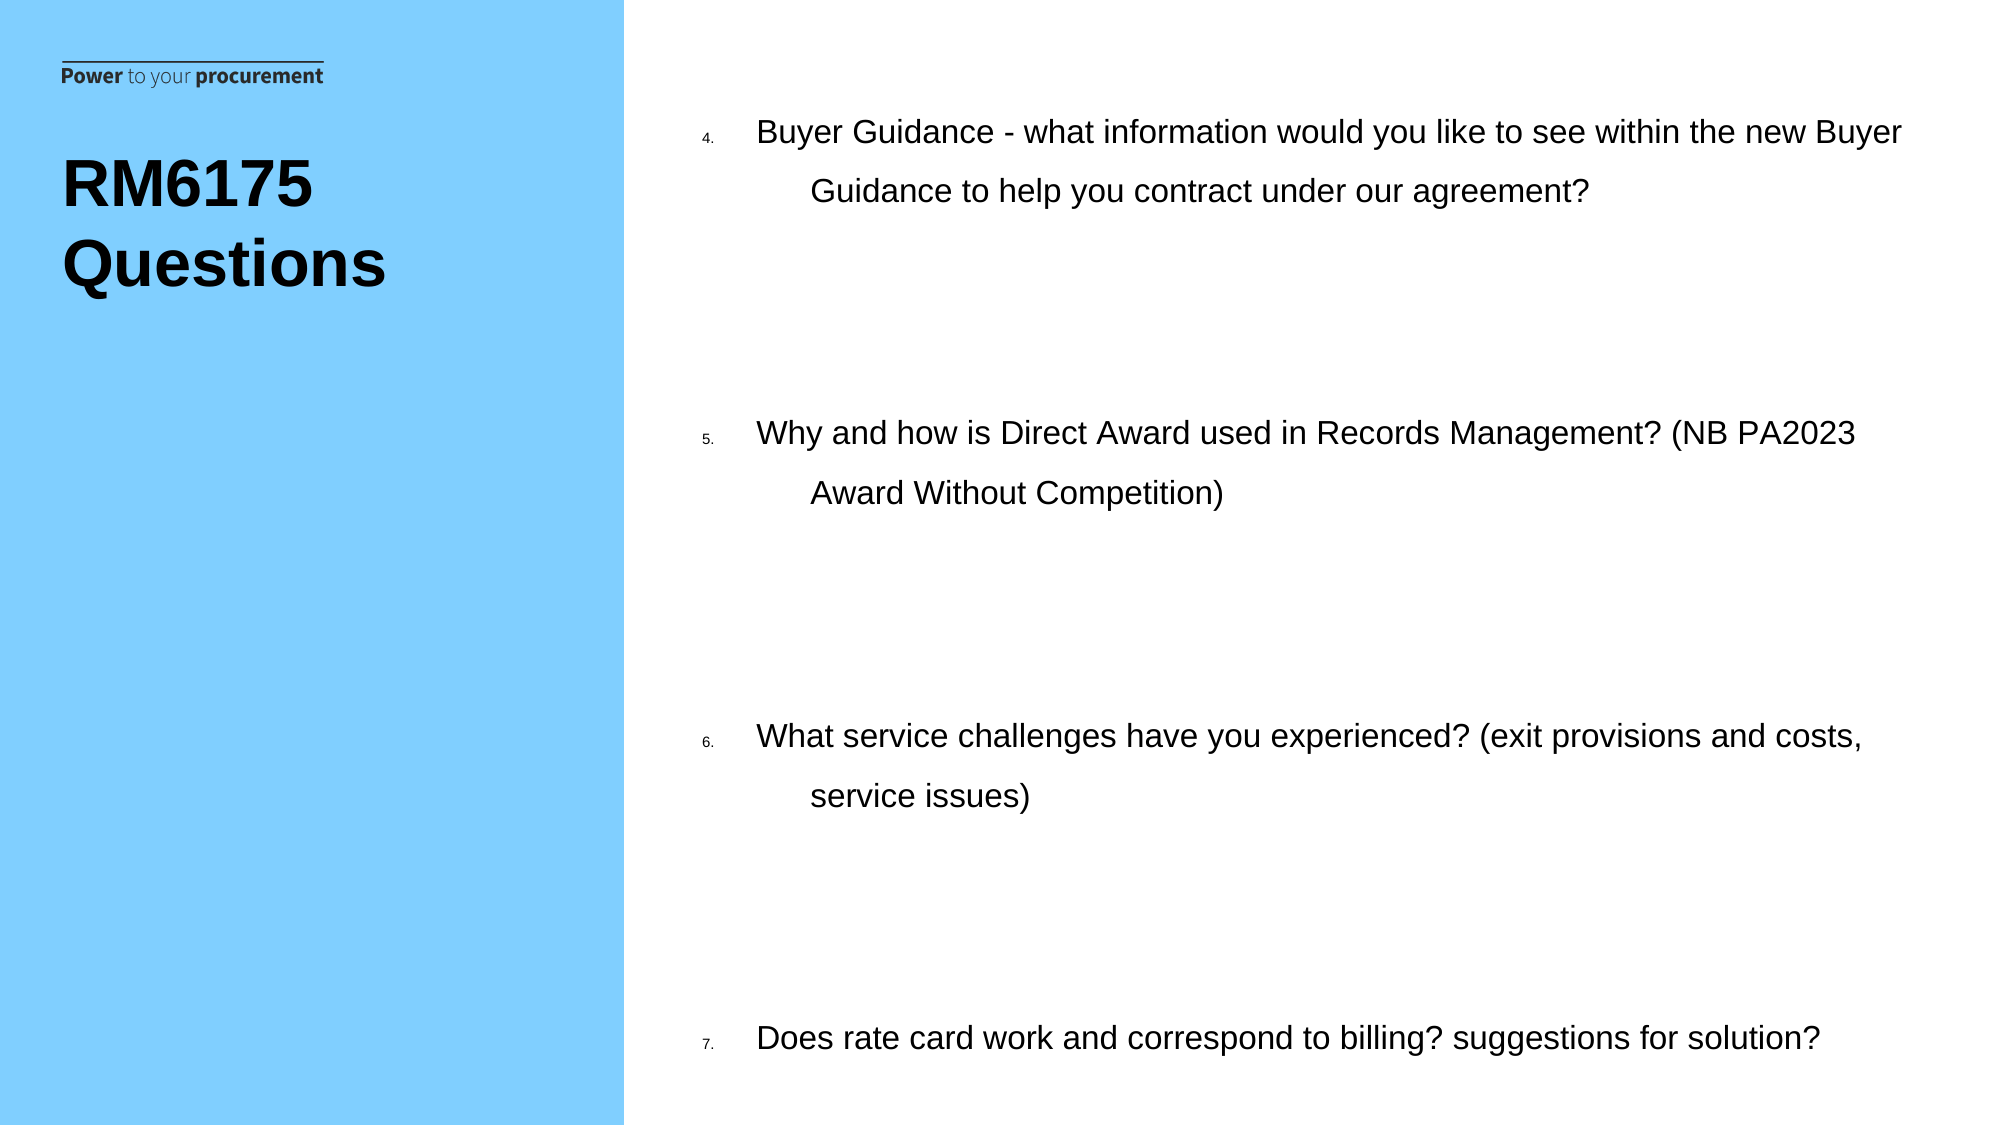

# Buyer Guidance - what information would you like to see within the new Buyer Guidance to help you contract under our agreement?
Why and how is Direct Award used in Records Management? (NB PA2023 Award Without Competition)
What service challenges have you experienced? (exit provisions and costs, service issues)
Does rate card work and correspond to billing? suggestions for solution?
RM6175 Questions